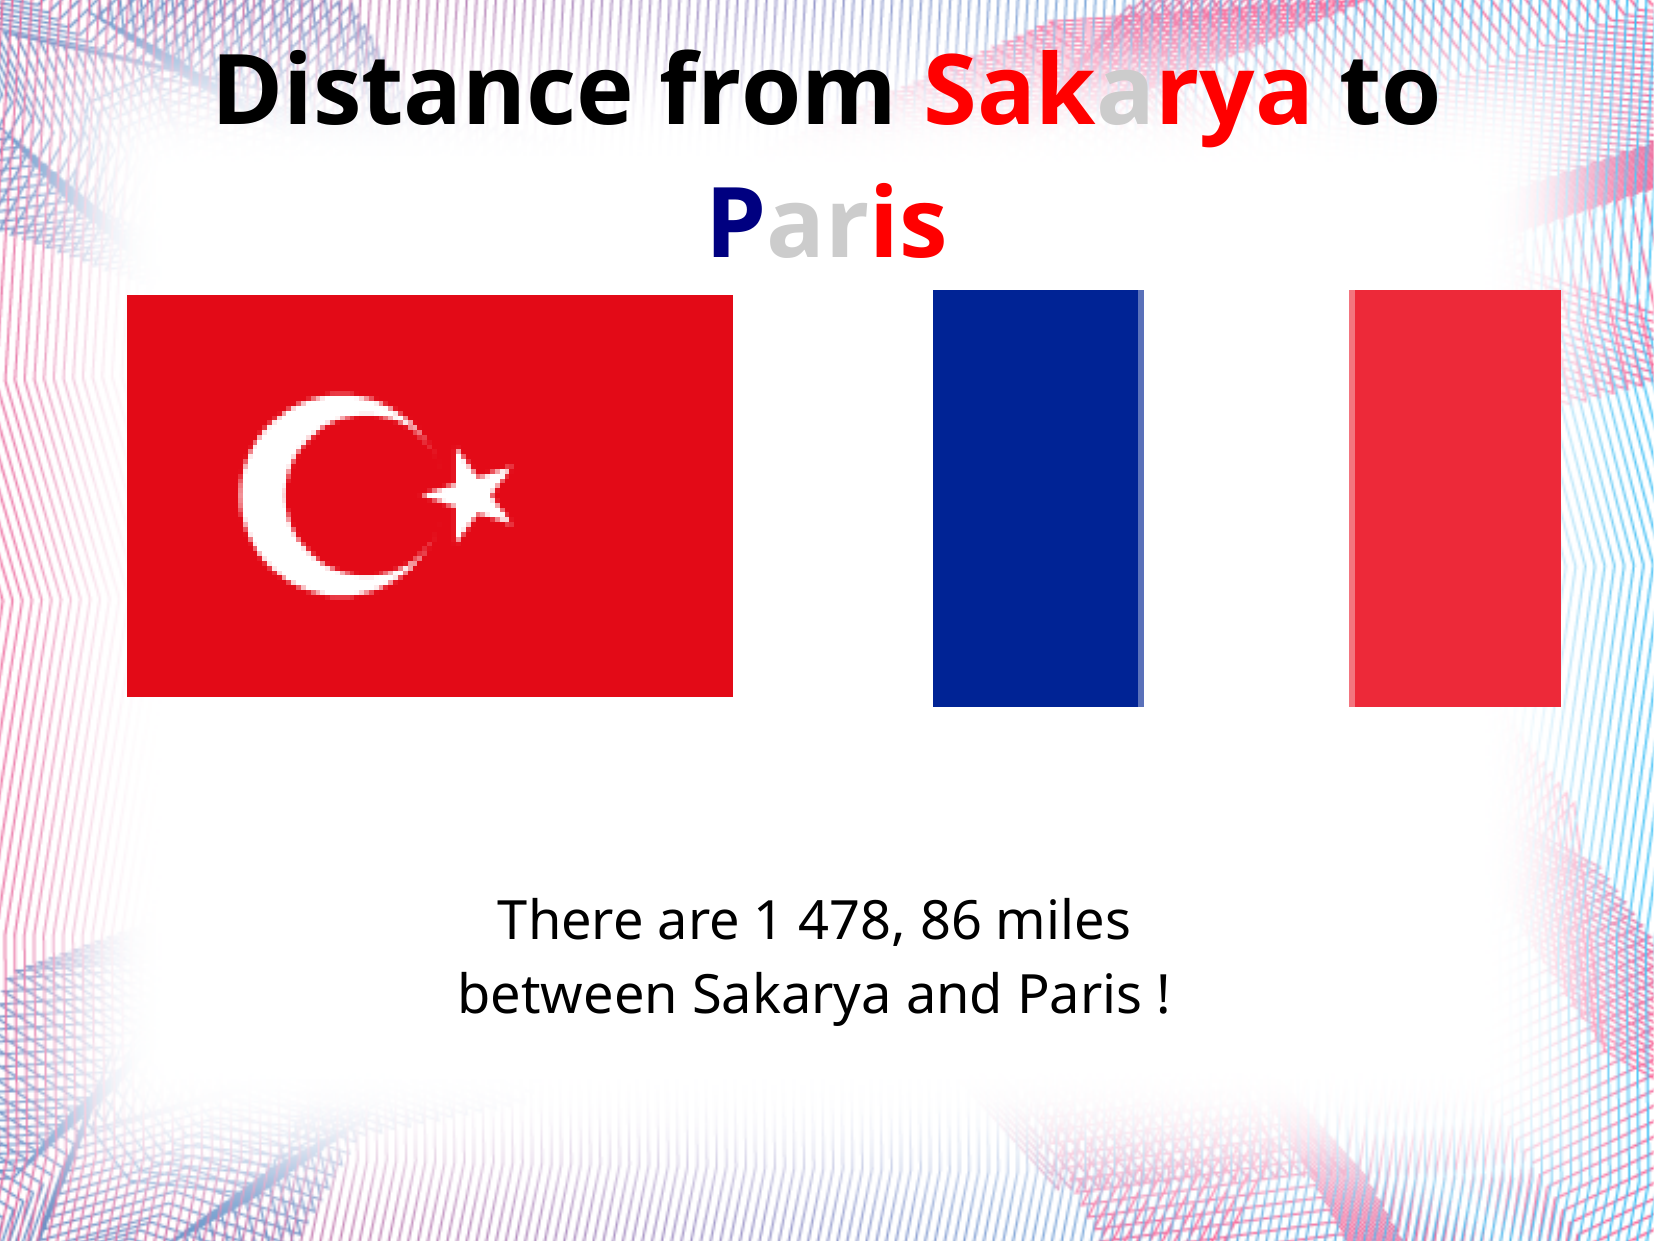

# Distance from Sakarya to Paris
There are 1 478, 86 miles between Sakarya and Paris !